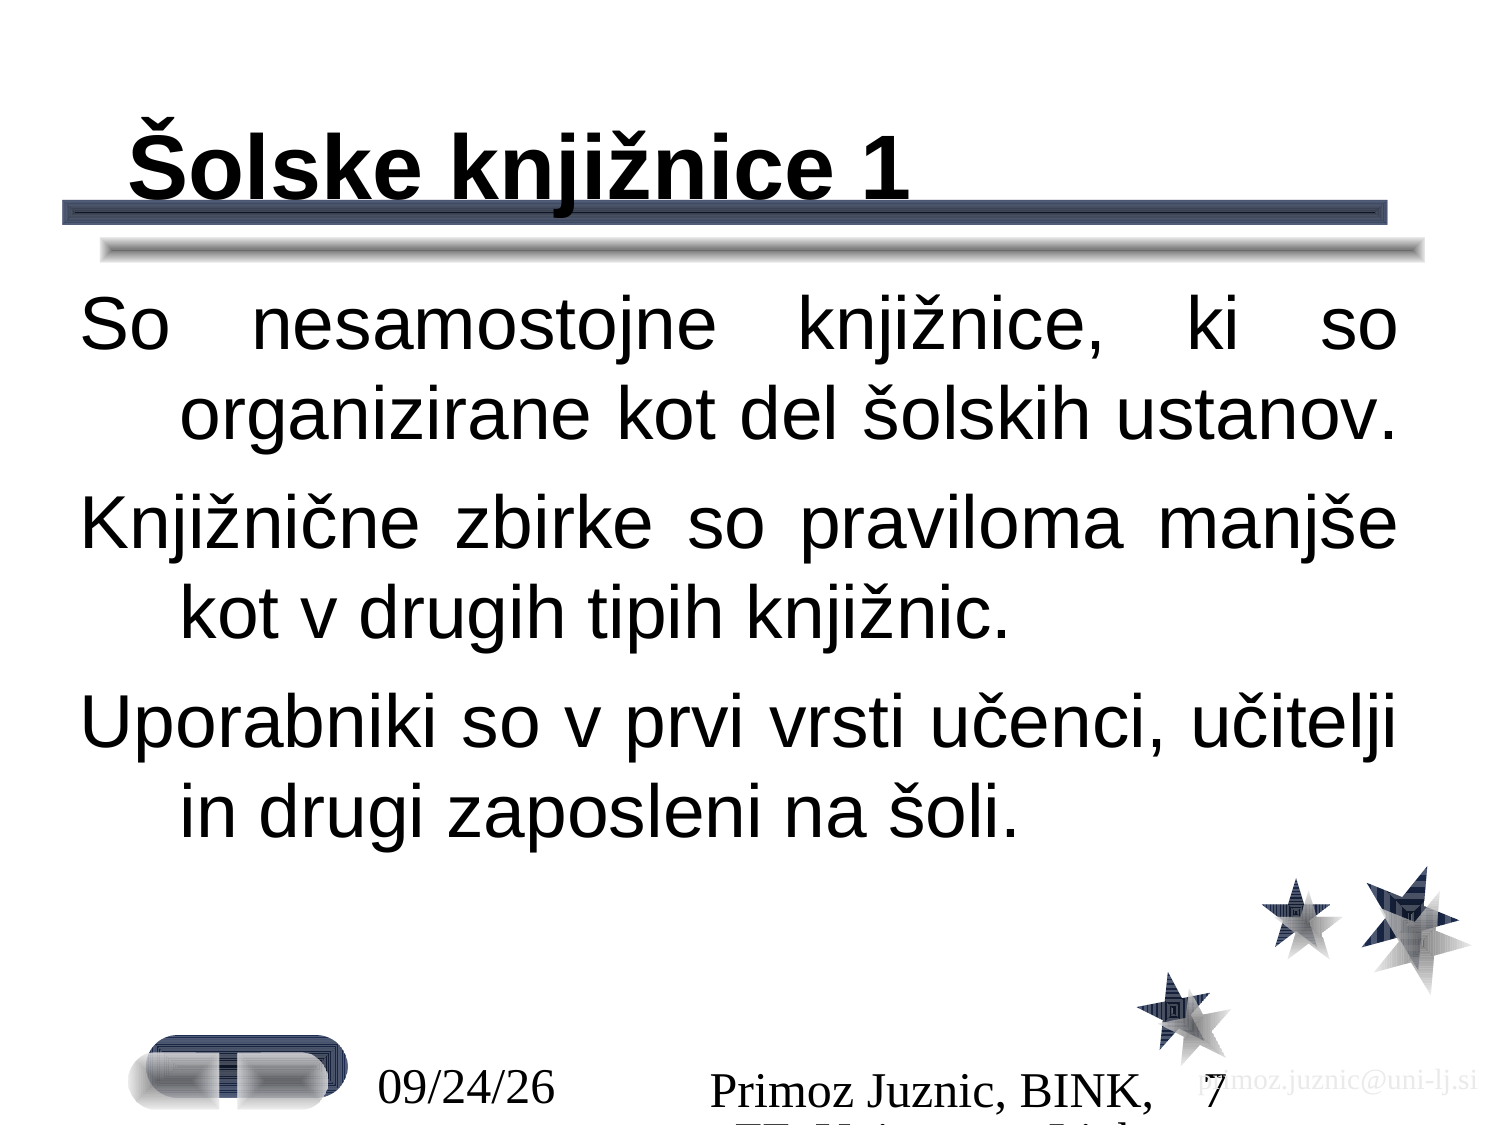

# Šolske knjižnice 1
So nesamostojne knjižnice, ki so organizirane kot del šolskih ustanov.
Knjižnične zbirke so praviloma manjše kot v drugih tipih knjižnic.
Uporabniki so v prvi vrsti učenci, učitelji in drugi zaposleni na šoli.
Primoz Juznic, BINK, FF, Univerza v Ljubljani
7